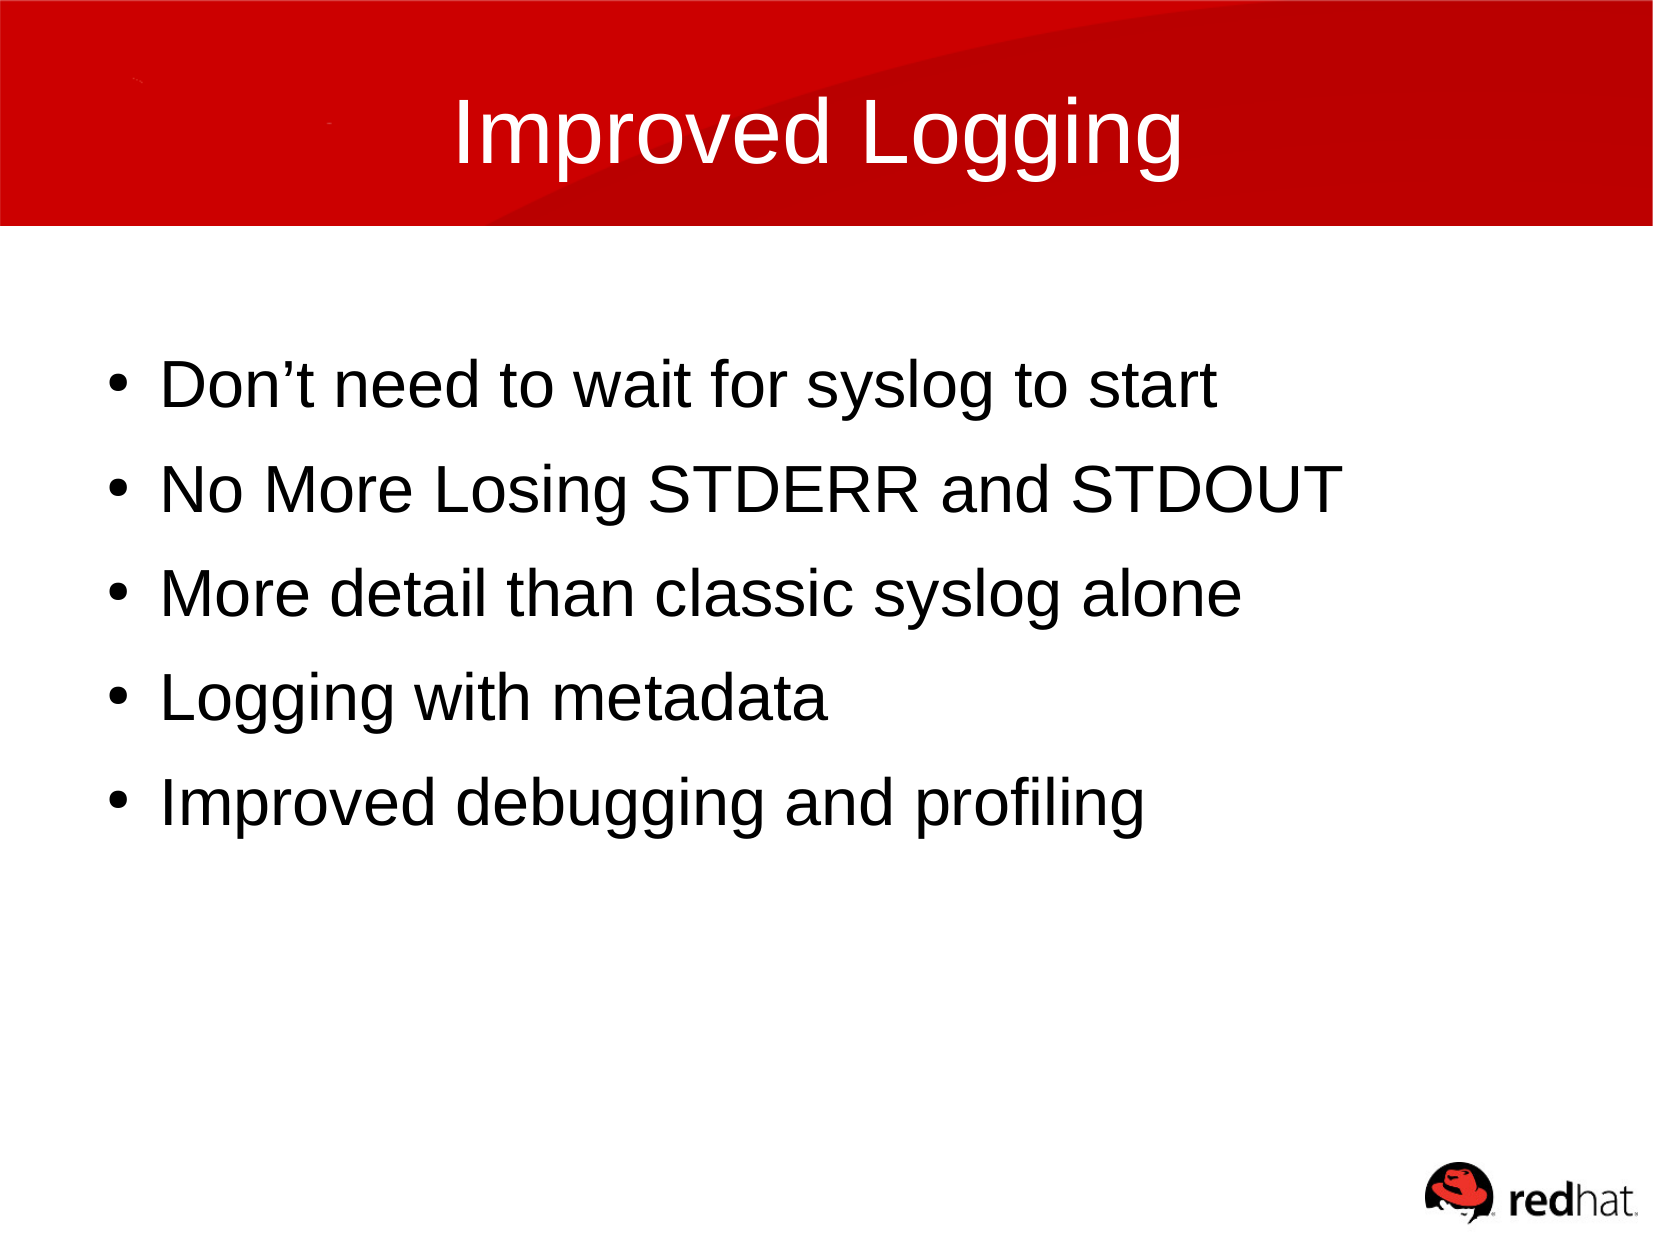

# Improved Logging
Don’t need to wait for syslog to start
No More Losing STDERR and STDOUT
More detail than classic syslog alone
Logging with metadata
Improved debugging and profiling